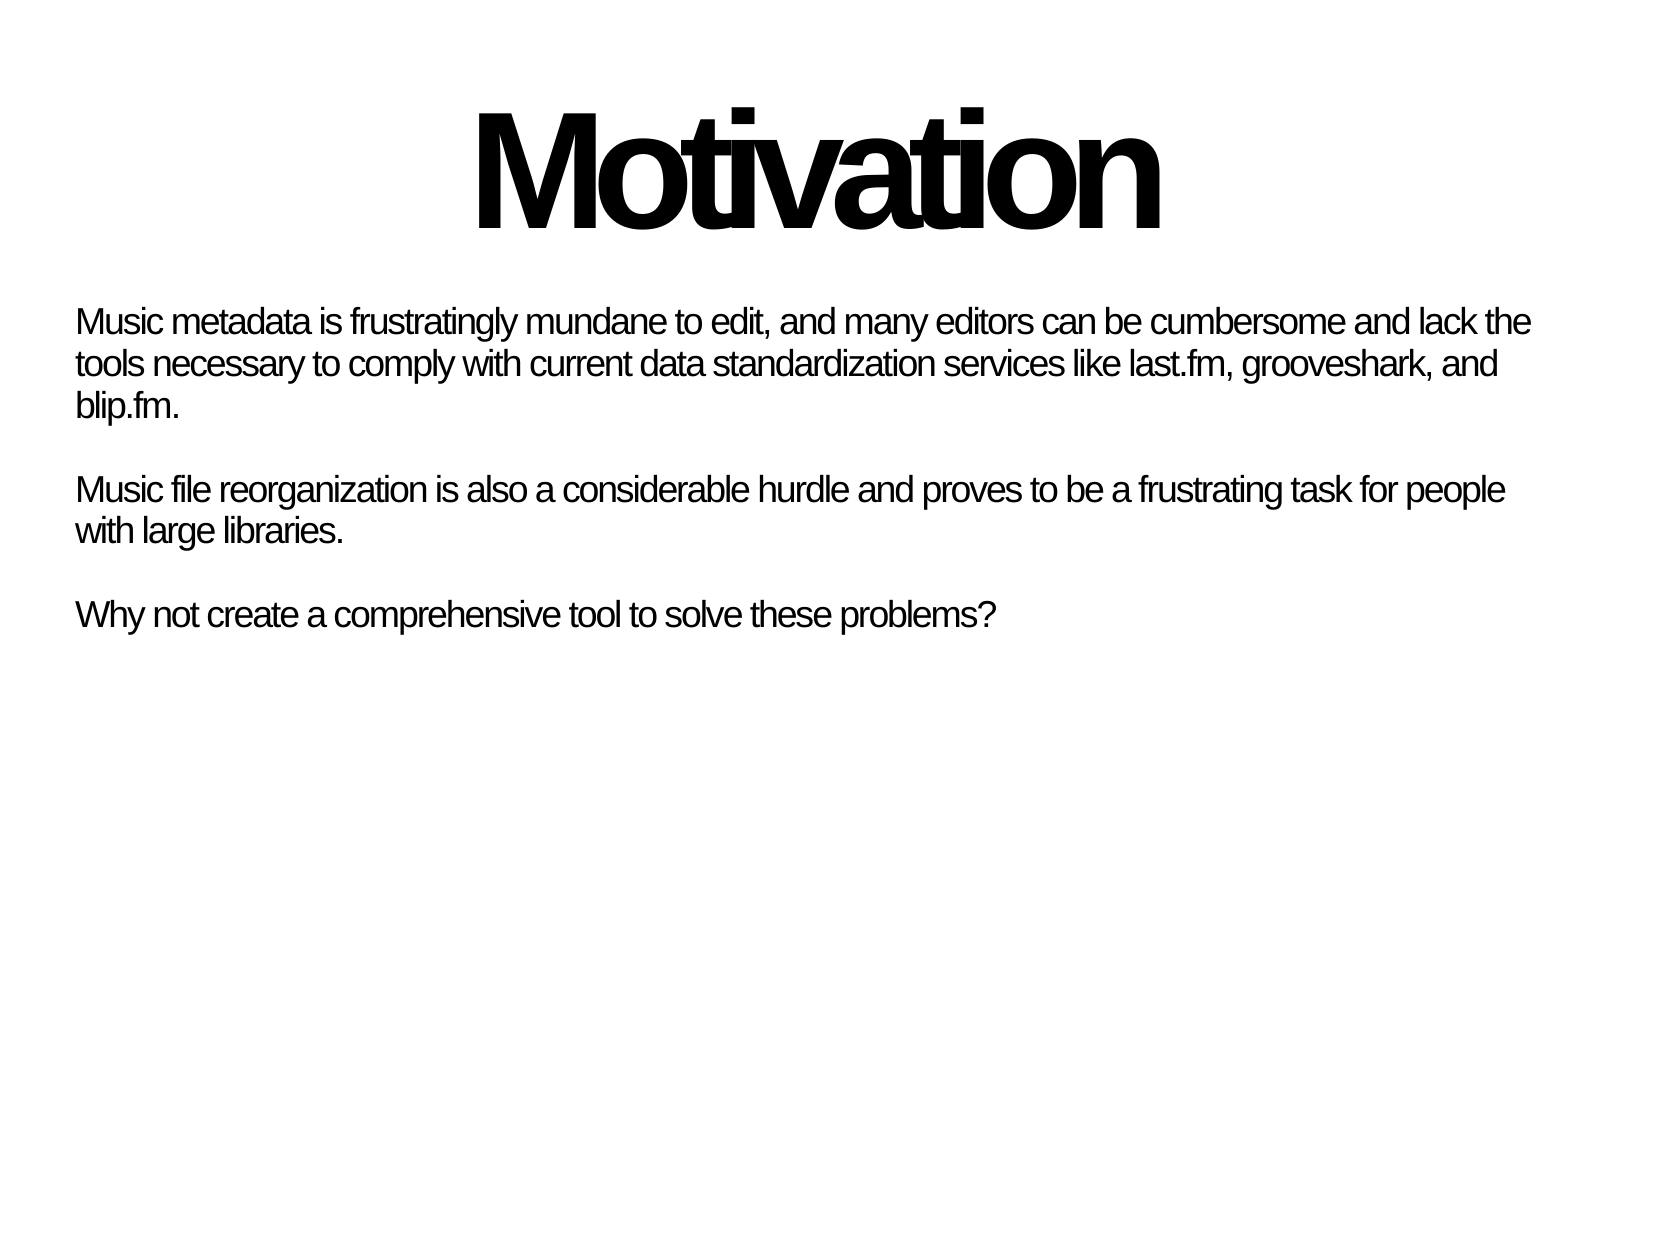

# Motivation
Music metadata is frustratingly mundane to edit, and many editors can be cumbersome and lack the tools necessary to comply with current data standardization services like last.fm, grooveshark, and blip.fm.
Music file reorganization is also a considerable hurdle and proves to be a frustrating task for people with large libraries.
Why not create a comprehensive tool to solve these problems?